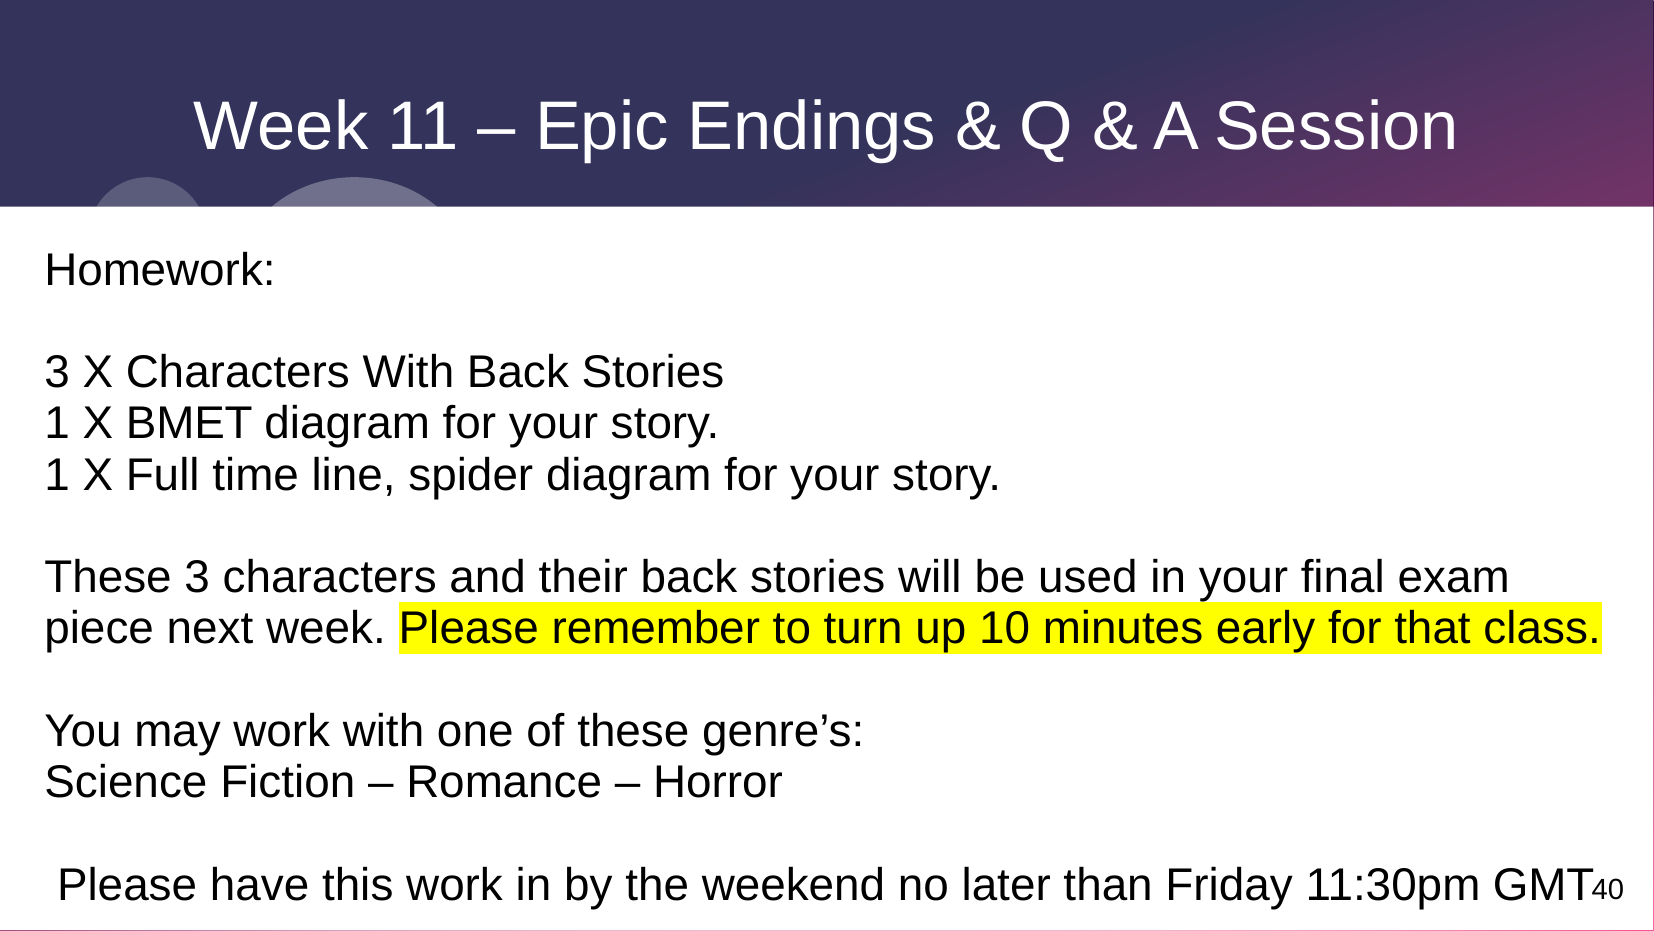

# Week 11 – Epic Endings & Q & A Session
Homework:
3 X Characters With Back Stories
1 X BMET diagram for your story.
1 X Full time line, spider diagram for your story.
These 3 characters and their back stories will be used in your final exam piece next week. Please remember to turn up 10 minutes early for that class.
You may work with one of these genre’s:
Science Fiction – Romance – Horror
 Please have this work in by the weekend no later than Friday 11:30pm GMT
40